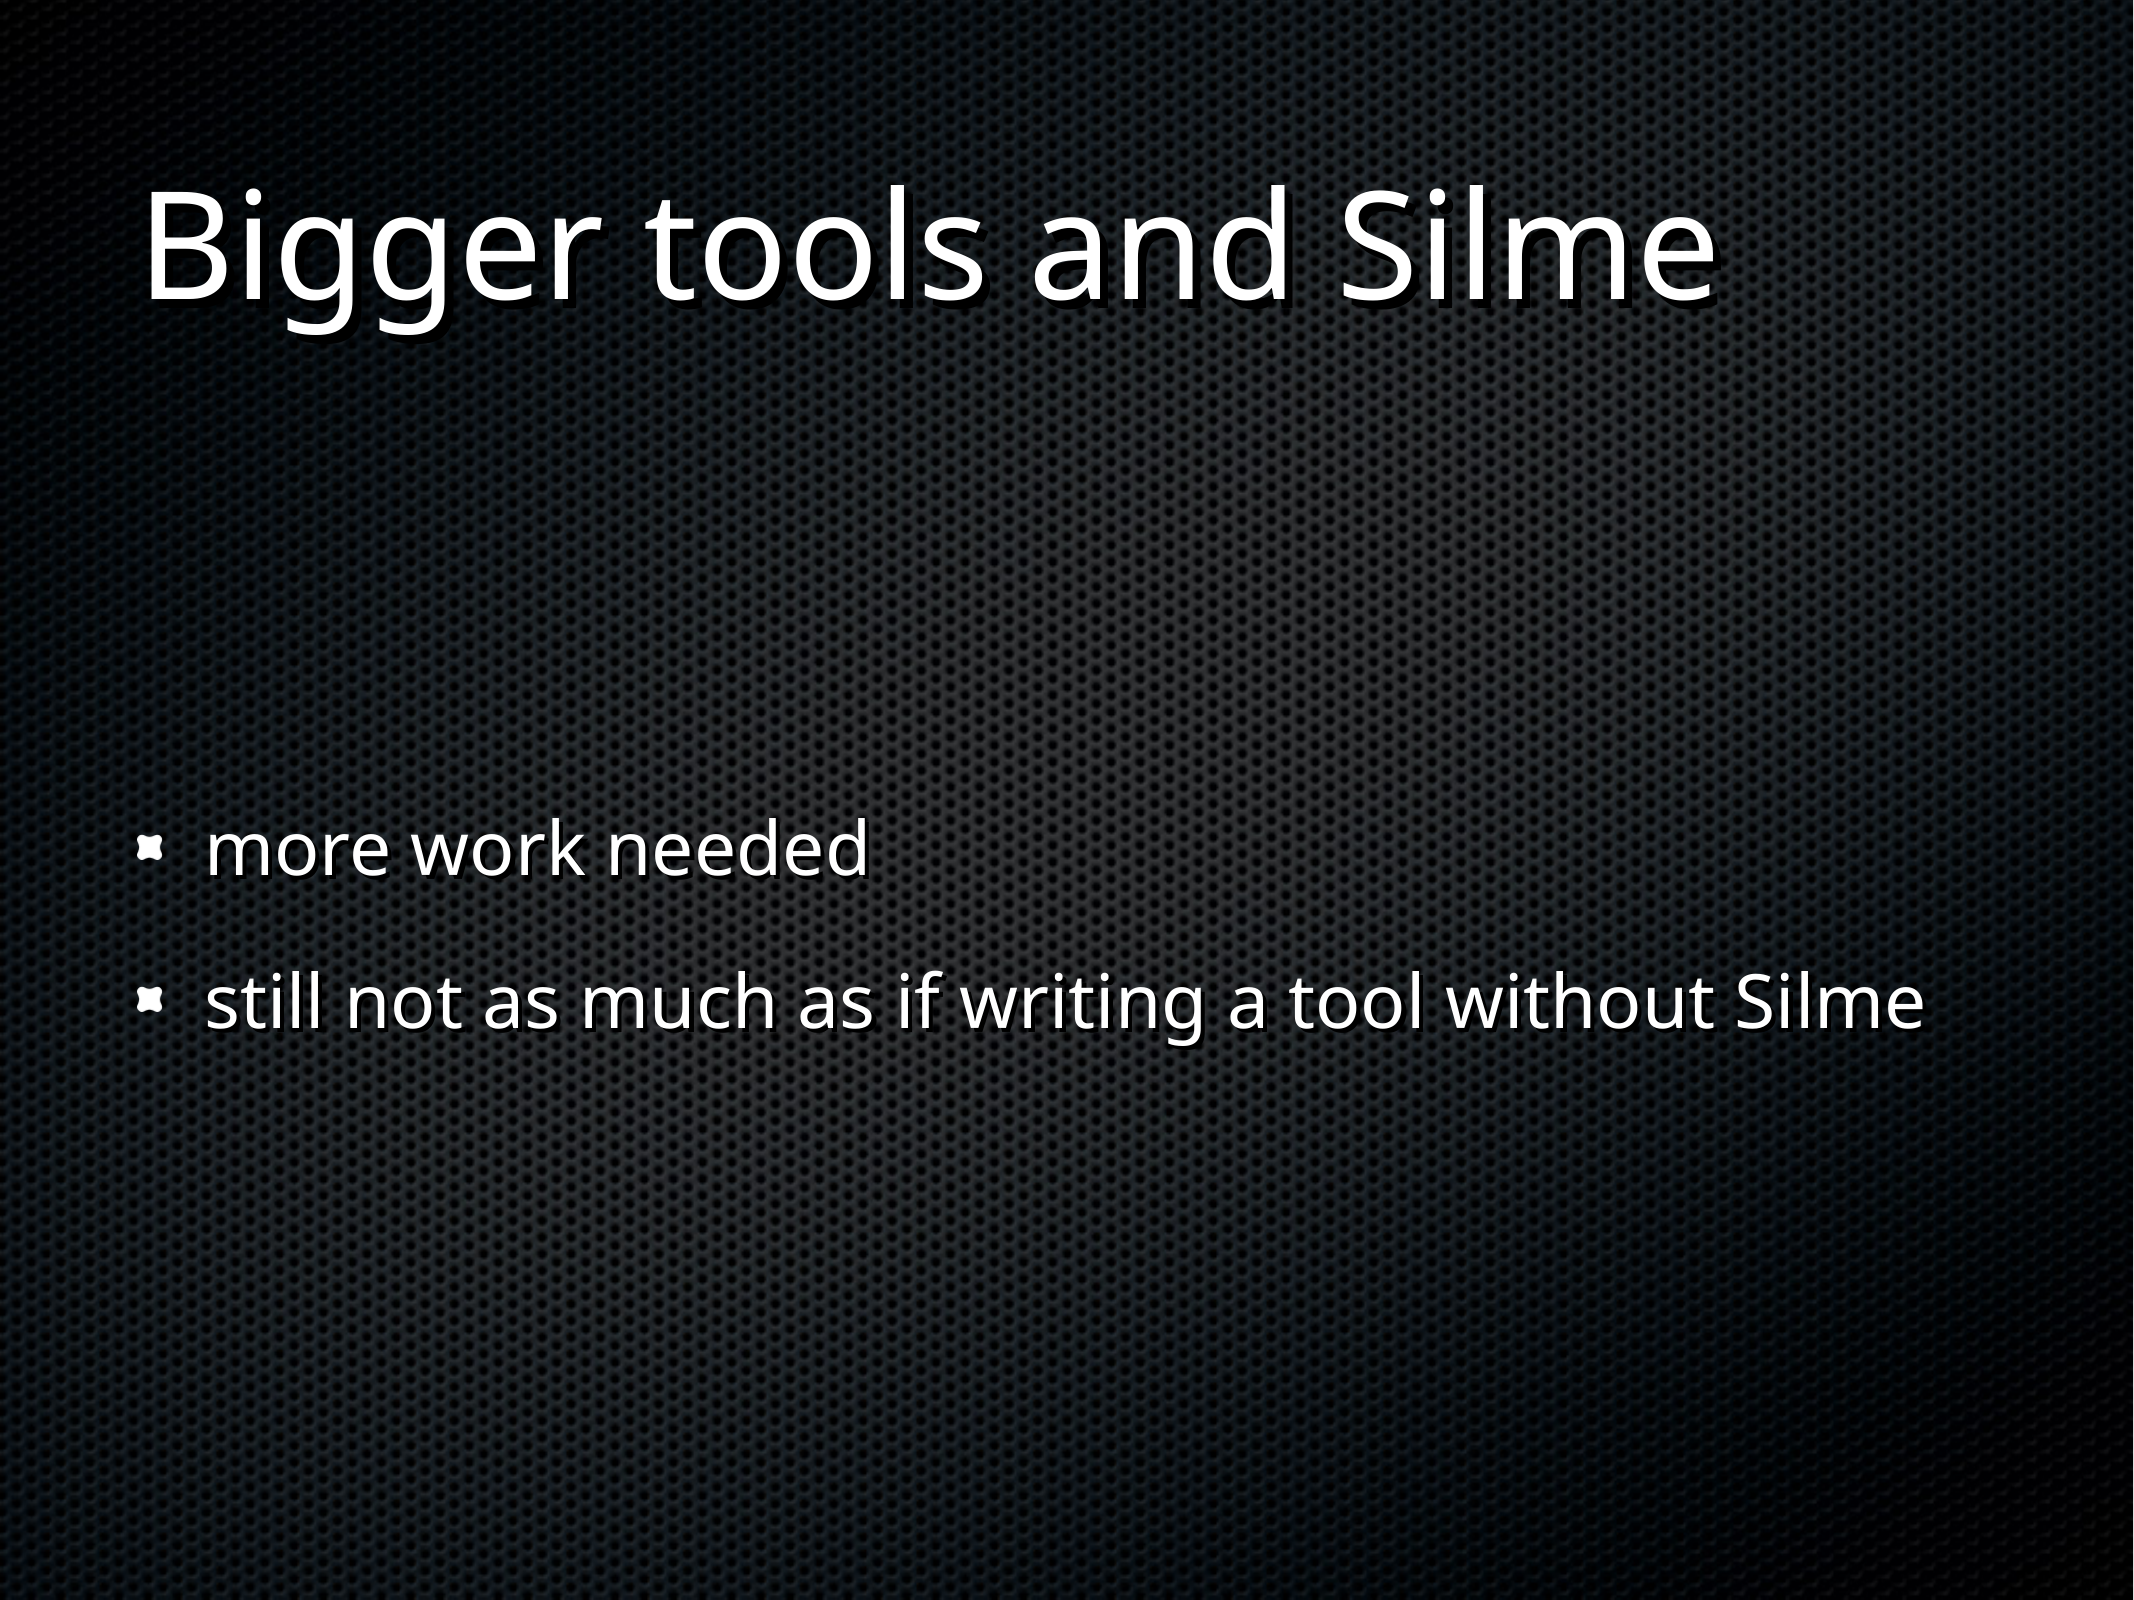

# Bigger tools and Silme
more work needed
still not as much as if writing a tool without Silme